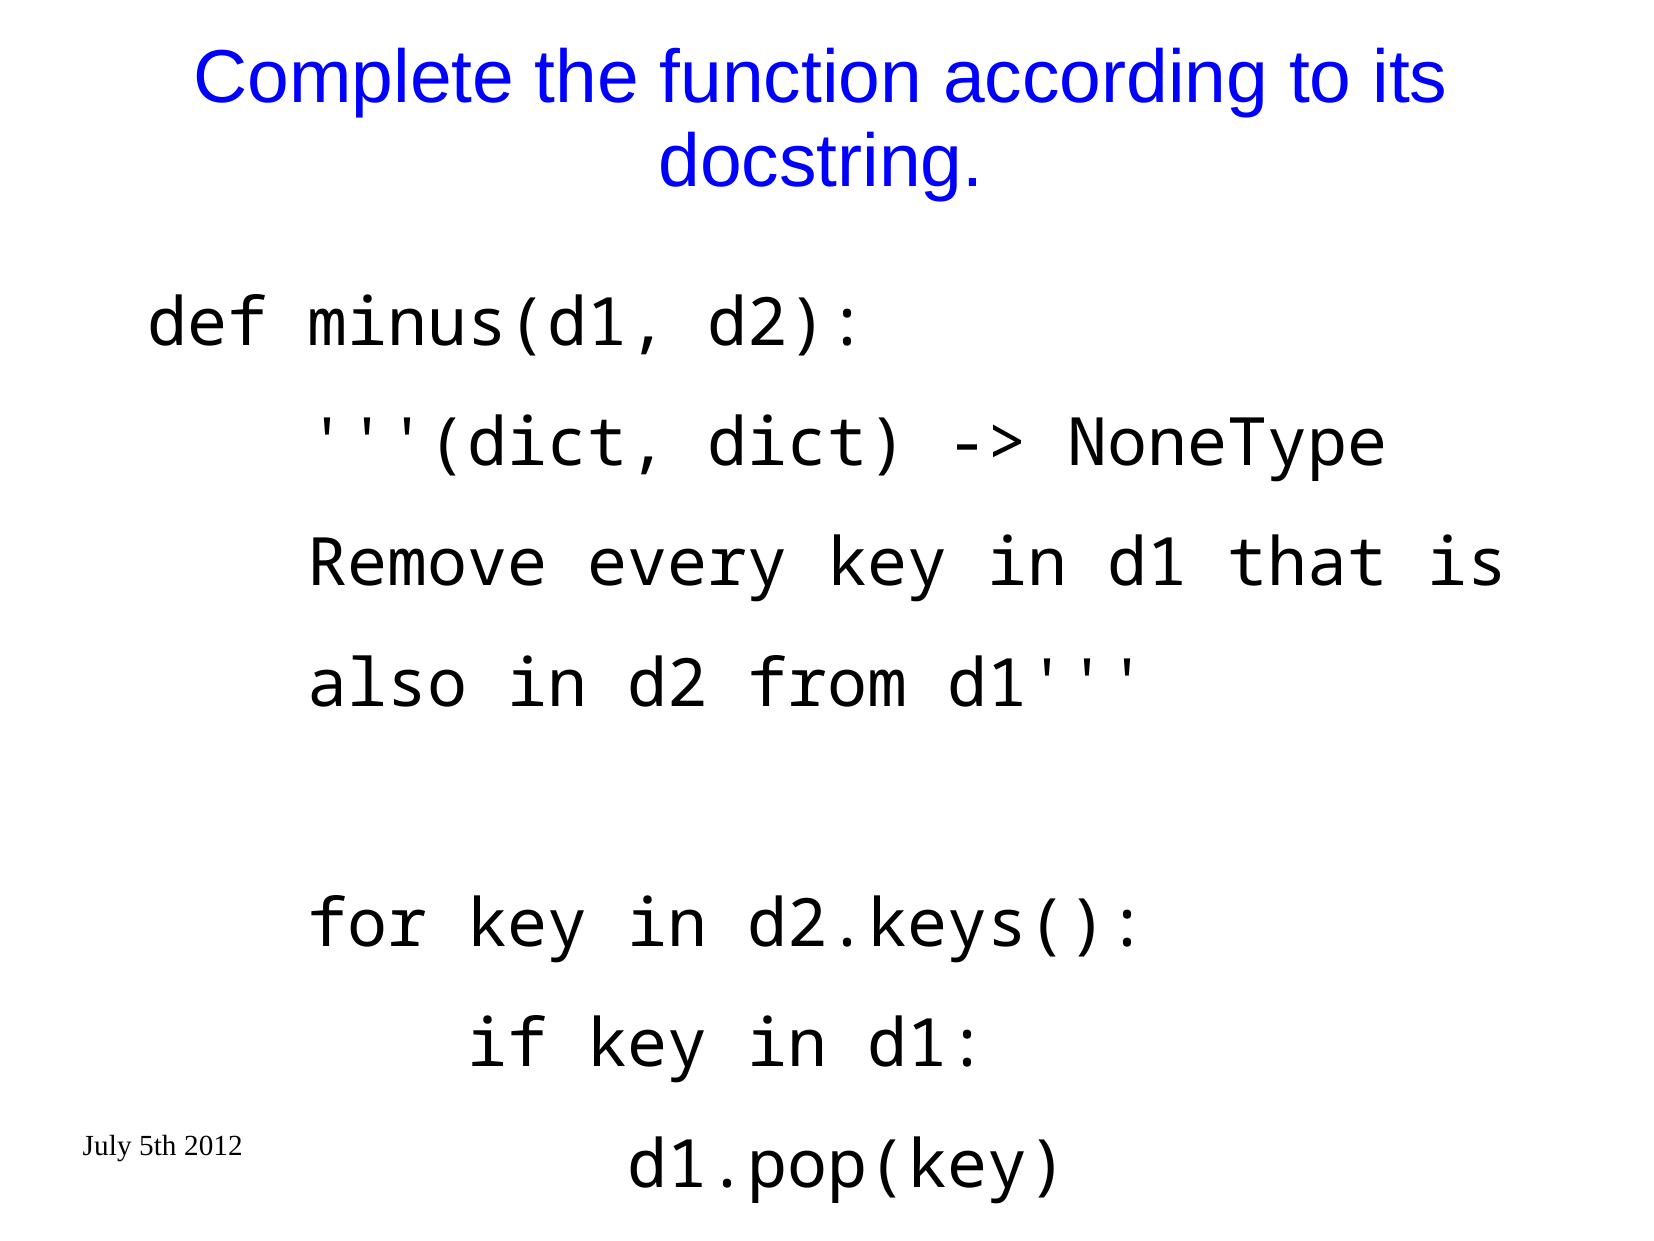

# Complete the function according to its docstring.
def minus(d1, d2):
 '''(dict, dict) -> NoneType
 Remove every key in d1 that is
 also in d2 from d1'''
 for key in d2.keys():
 if key in d1:
 d1.pop(key)
July 5th 2012